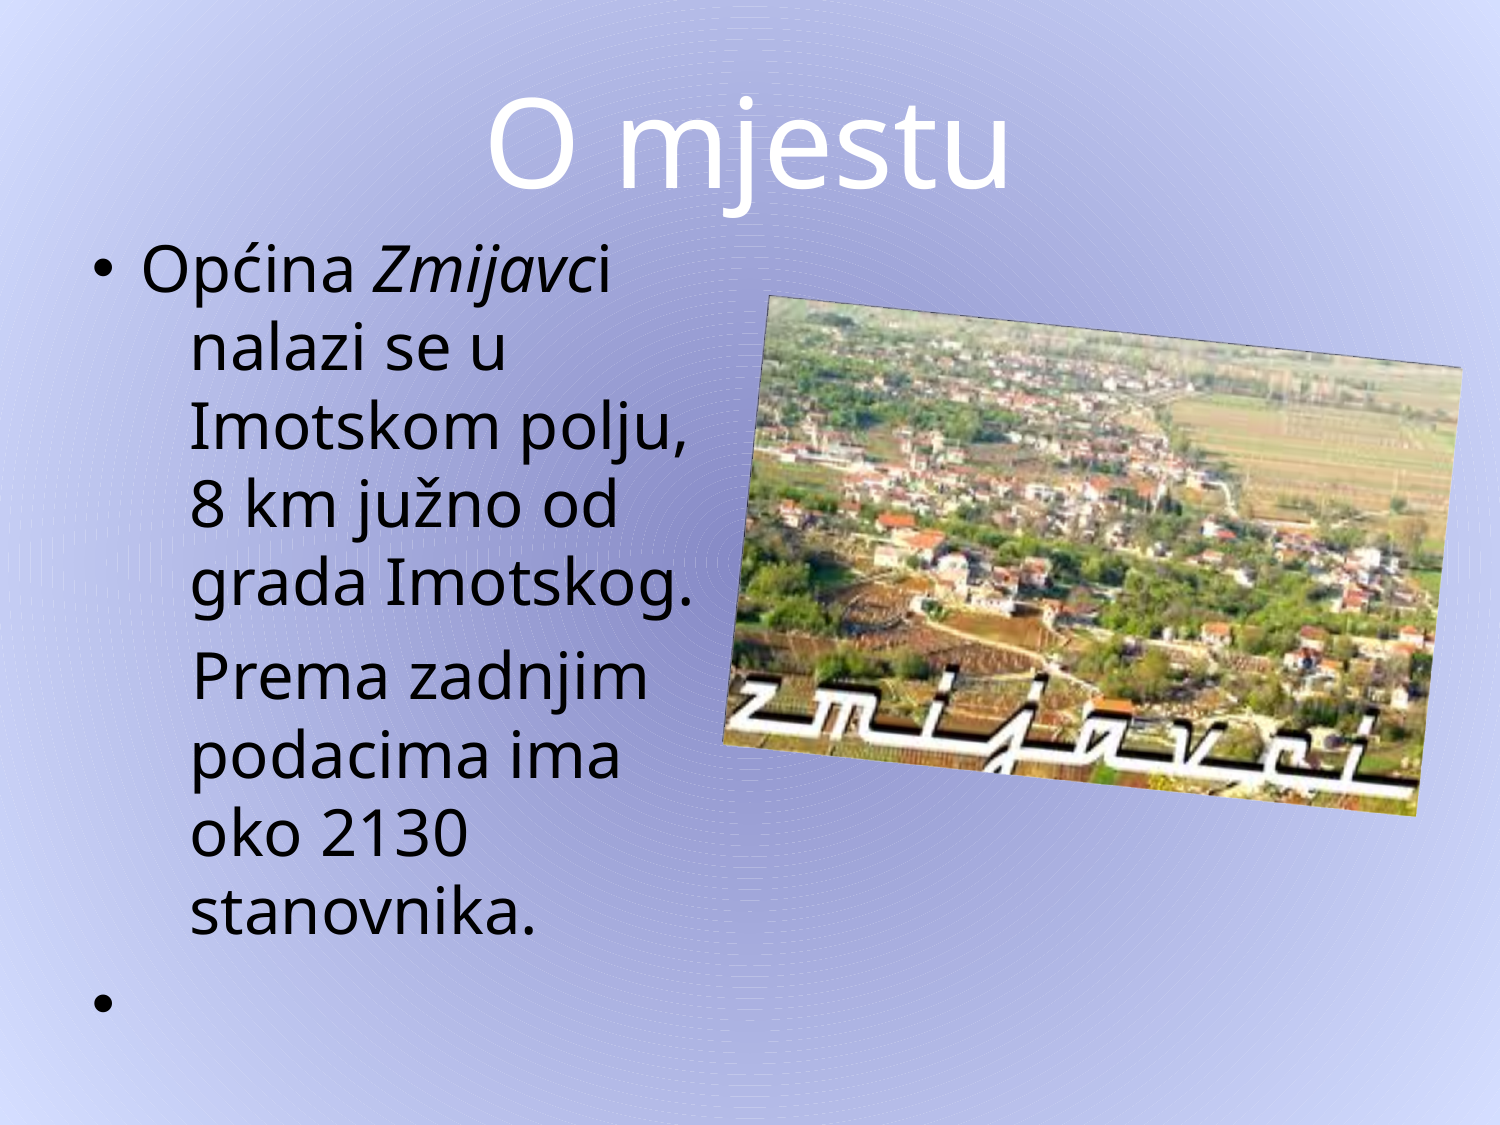

# O mjestu
Općina Zmijavci nalazi se u Imotskom polju, 8 km južno od grada Imotskog.
 Prema zadnjim podacima ima oko 2130 stanovnika.